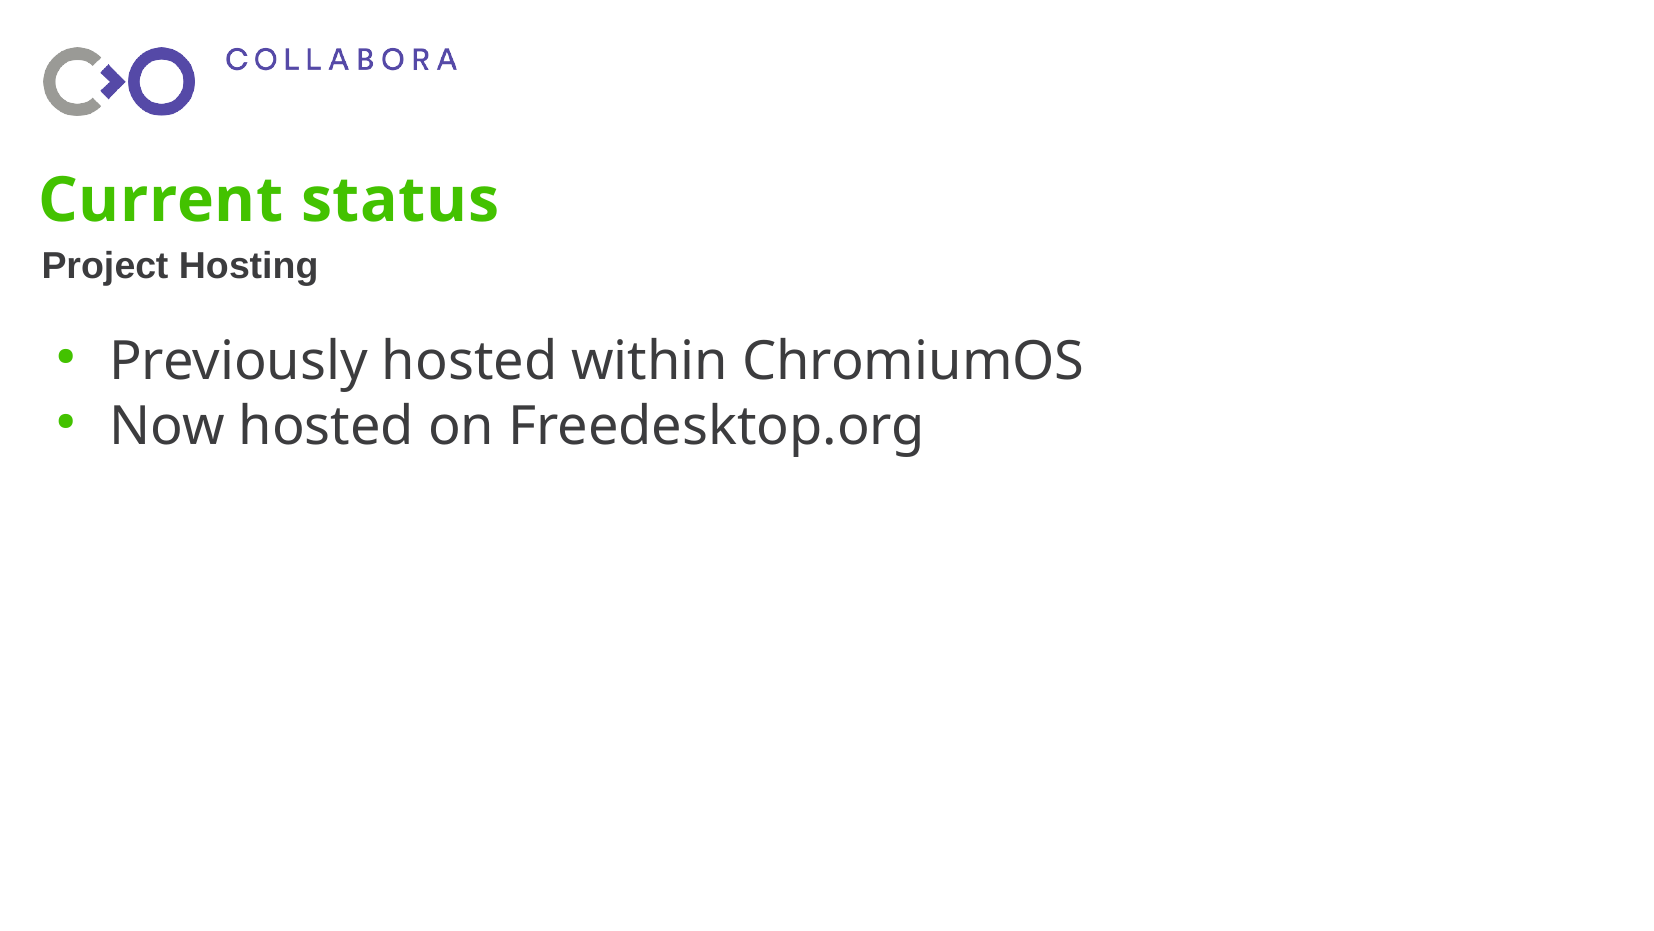

# Current status
Project Hosting
Previously hosted within ChromiumOS
Now hosted on Freedesktop.org